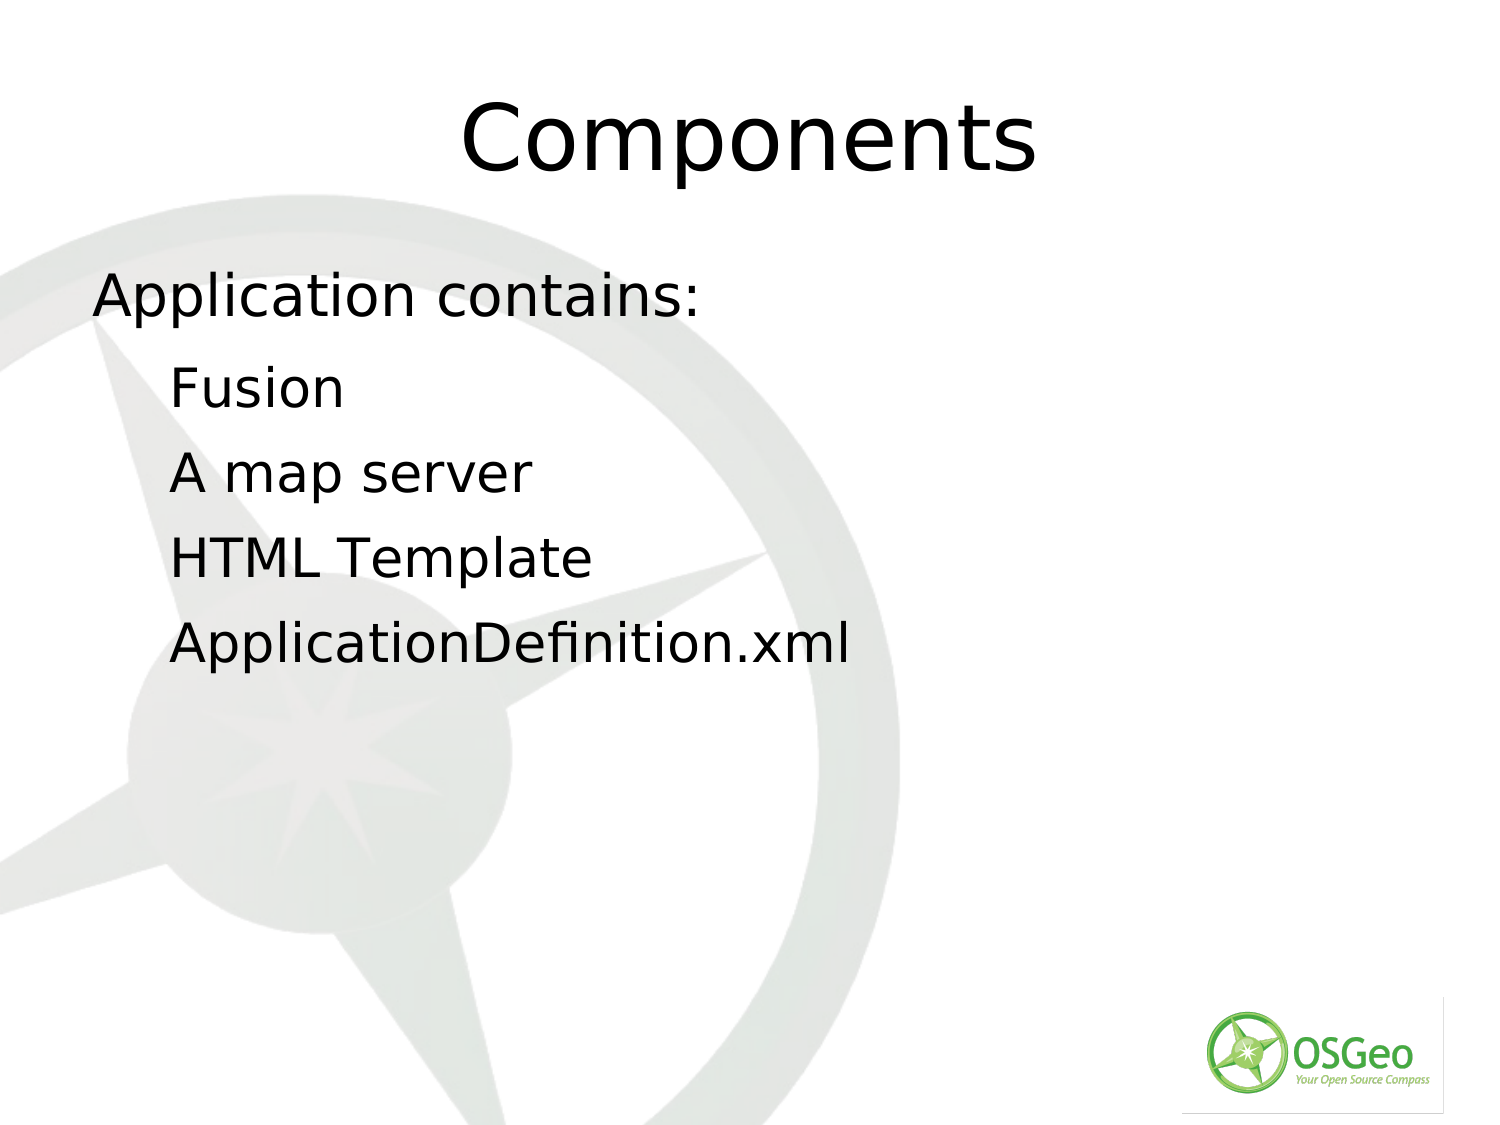

# Components
Application contains:
Fusion
A map server
HTML Template
ApplicationDefinition.xml